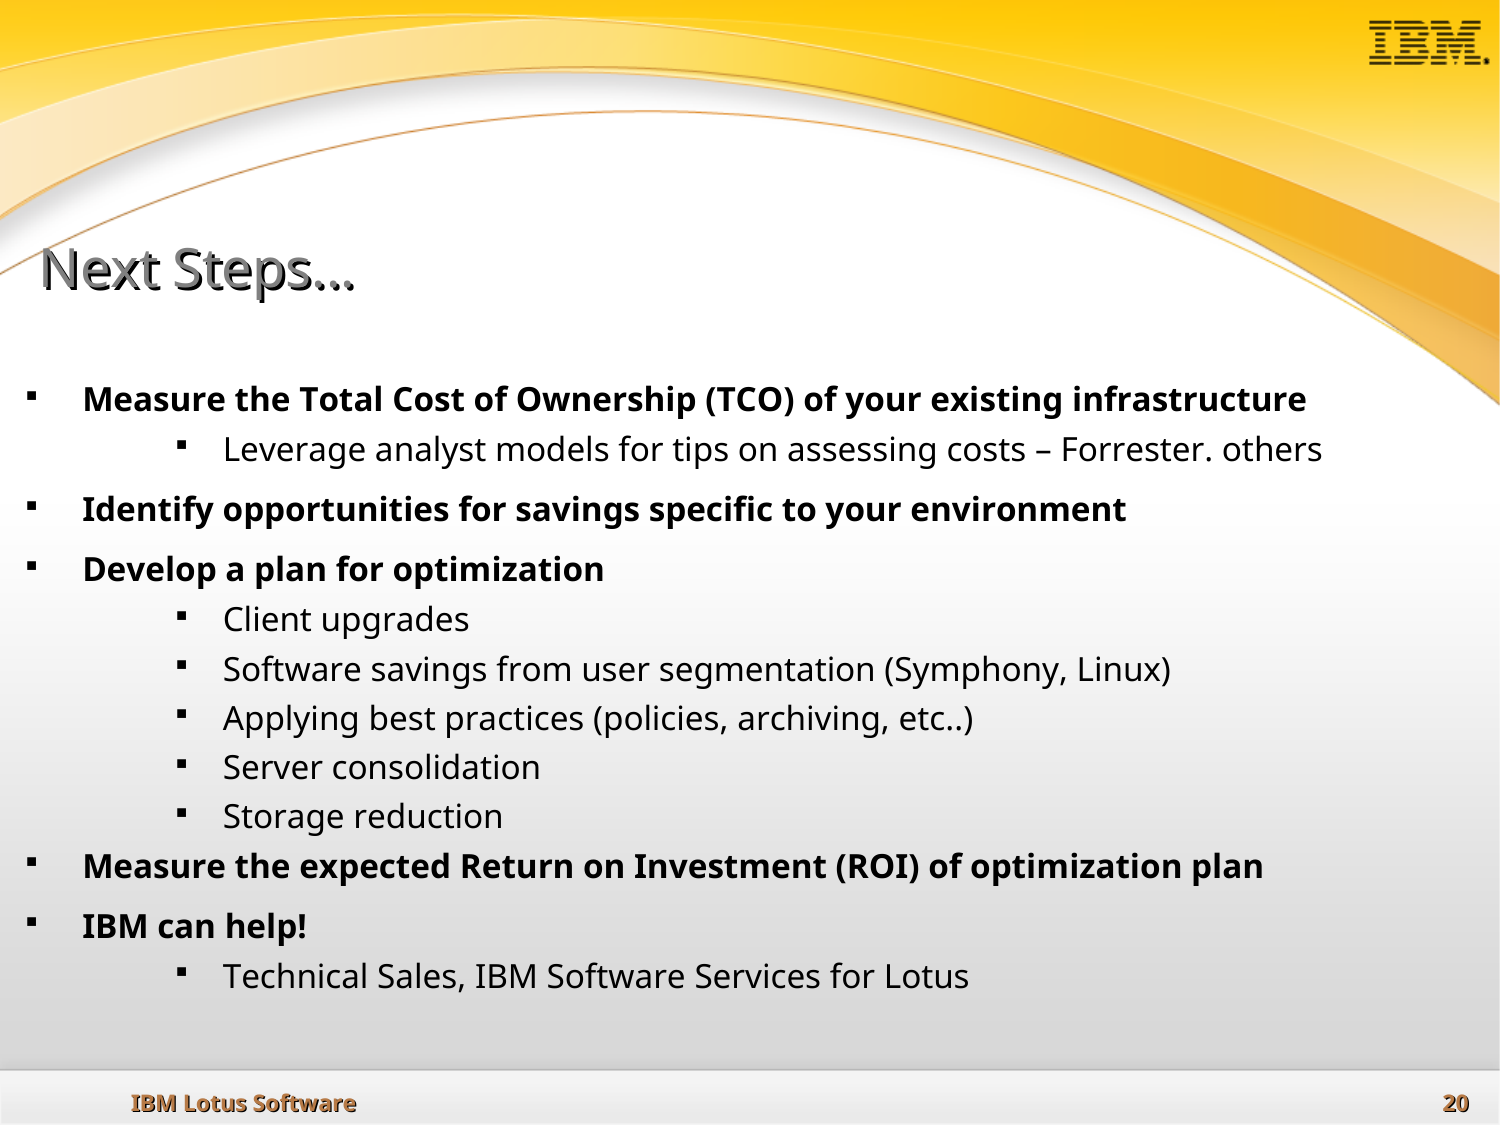

# Next Steps...
Measure the Total Cost of Ownership (TCO) of your existing infrastructure
Leverage analyst models for tips on assessing costs – Forrester. others
Identify opportunities for savings specific to your environment
Develop a plan for optimization
Client upgrades
Software savings from user segmentation (Symphony, Linux)
Applying best practices (policies, archiving, etc..)
Server consolidation
Storage reduction
Measure the expected Return on Investment (ROI) of optimization plan
IBM can help!
Technical Sales, IBM Software Services for Lotus
IBM Lotus Software
20